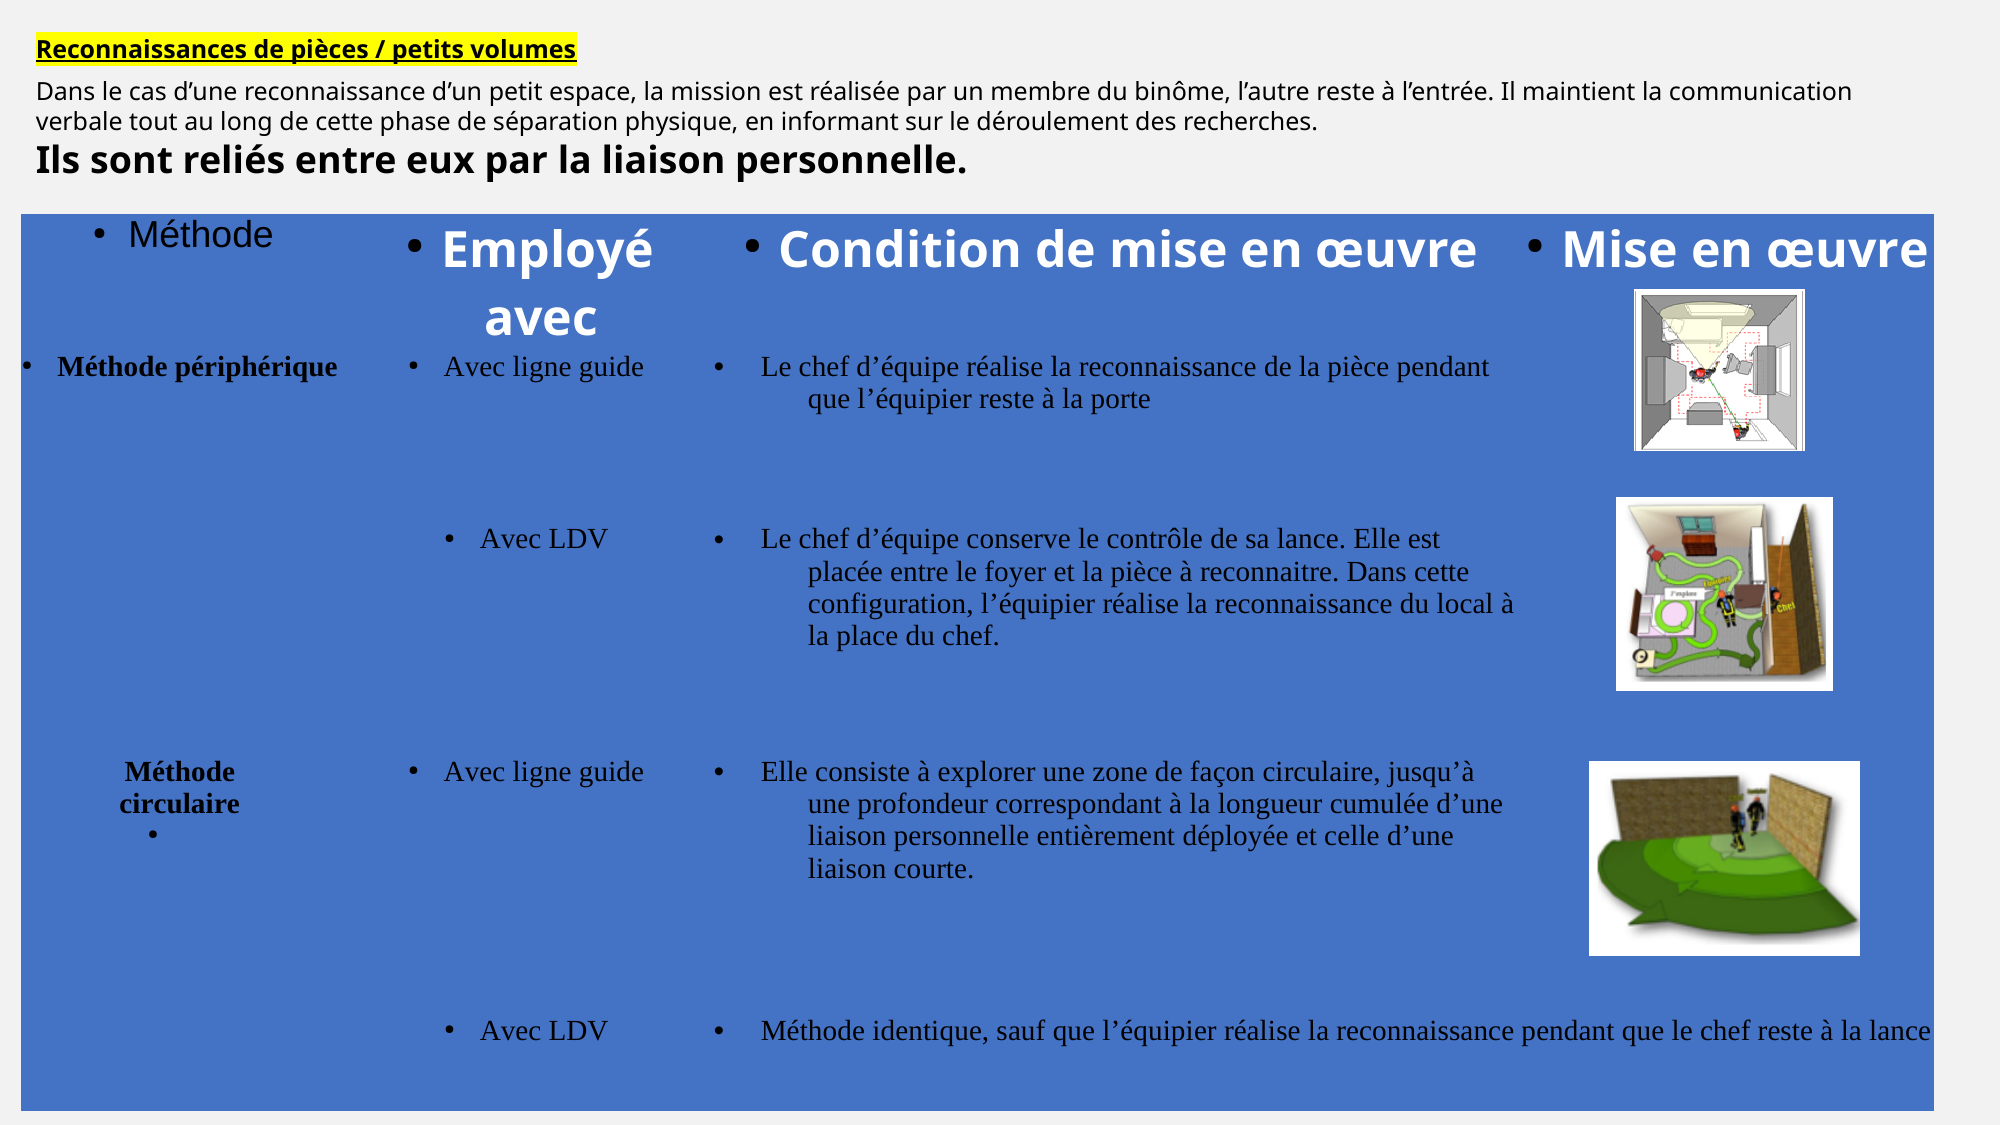

Reconnaissances de pièces / petits volumes
Dans le cas d’une reconnaissance d’un petit espace, la mission est réalisée par un membre du binôme, l’autre reste à l’entrée. Il maintient la communication verbale tout au long de cette phase de séparation physique, en informant sur le déroulement des recherches.
Ils sont reliés entre eux par la liaison personnelle.
| Méthode | Employé avec | Condition de mise en œuvre | Mise en œuvre |
| --- | --- | --- | --- |
| Méthode périphérique | Avec ligne guide | Le chef d’équipe réalise la reconnaissance de la pièce pendant que l’équipier reste à la porte | |
| | Avec LDV | Le chef d’équipe conserve le contrôle de sa lance. Elle est placée entre le foyer et la pièce à reconnaitre. Dans cette configuration, l’équipier réalise la reconnaissance du local à la place du chef. | |
| Méthode circulaire | Avec ligne guide | Elle consiste à explorer une zone de façon circulaire, jusqu’à une profondeur correspondant à la longueur cumulée d’une liaison personnelle entièrement déployée et celle d’une liaison courte. | |
| | Avec LDV | Méthode identique, sauf que l’équipier réalise la reconnaissance pendant que le chef reste à la lance | |